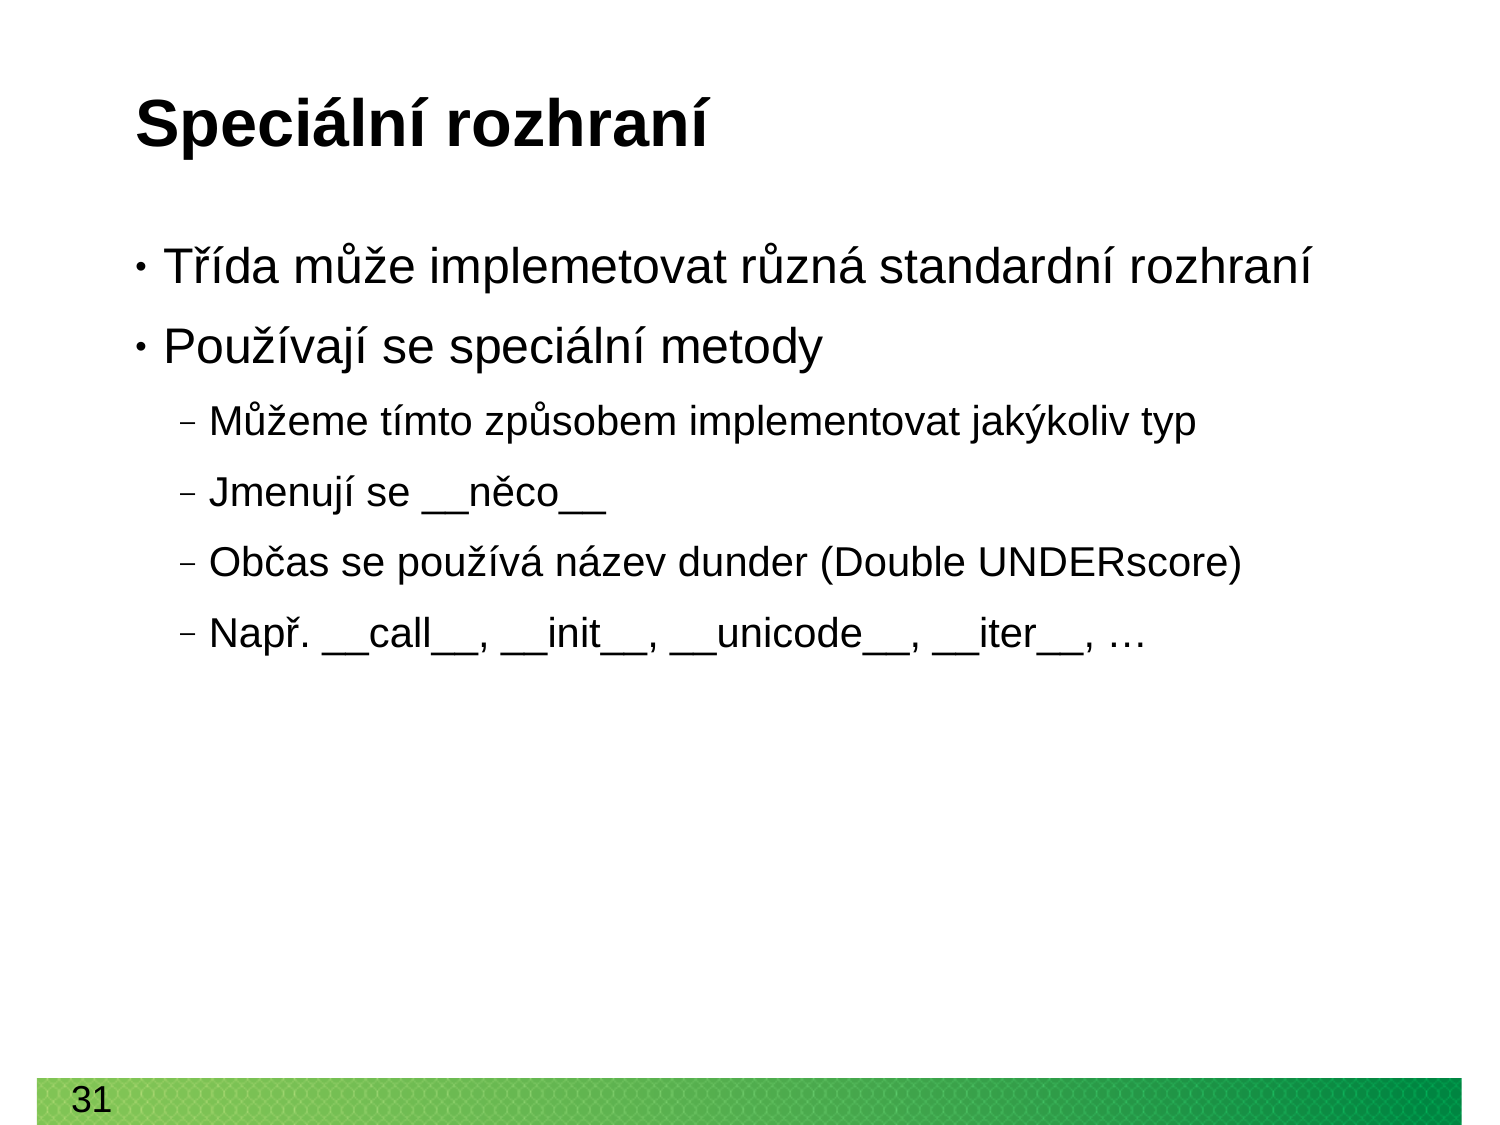

# Speciální rozhraní
Třída může implemetovat různá standardní rozhraní
Používají se speciální metody
Můžeme tímto způsobem implementovat jakýkoliv typ
Jmenují se __něco__
Občas se používá název dunder (Double UNDERscore)
Např. __call__, __init__, __unicode__, __iter__, …